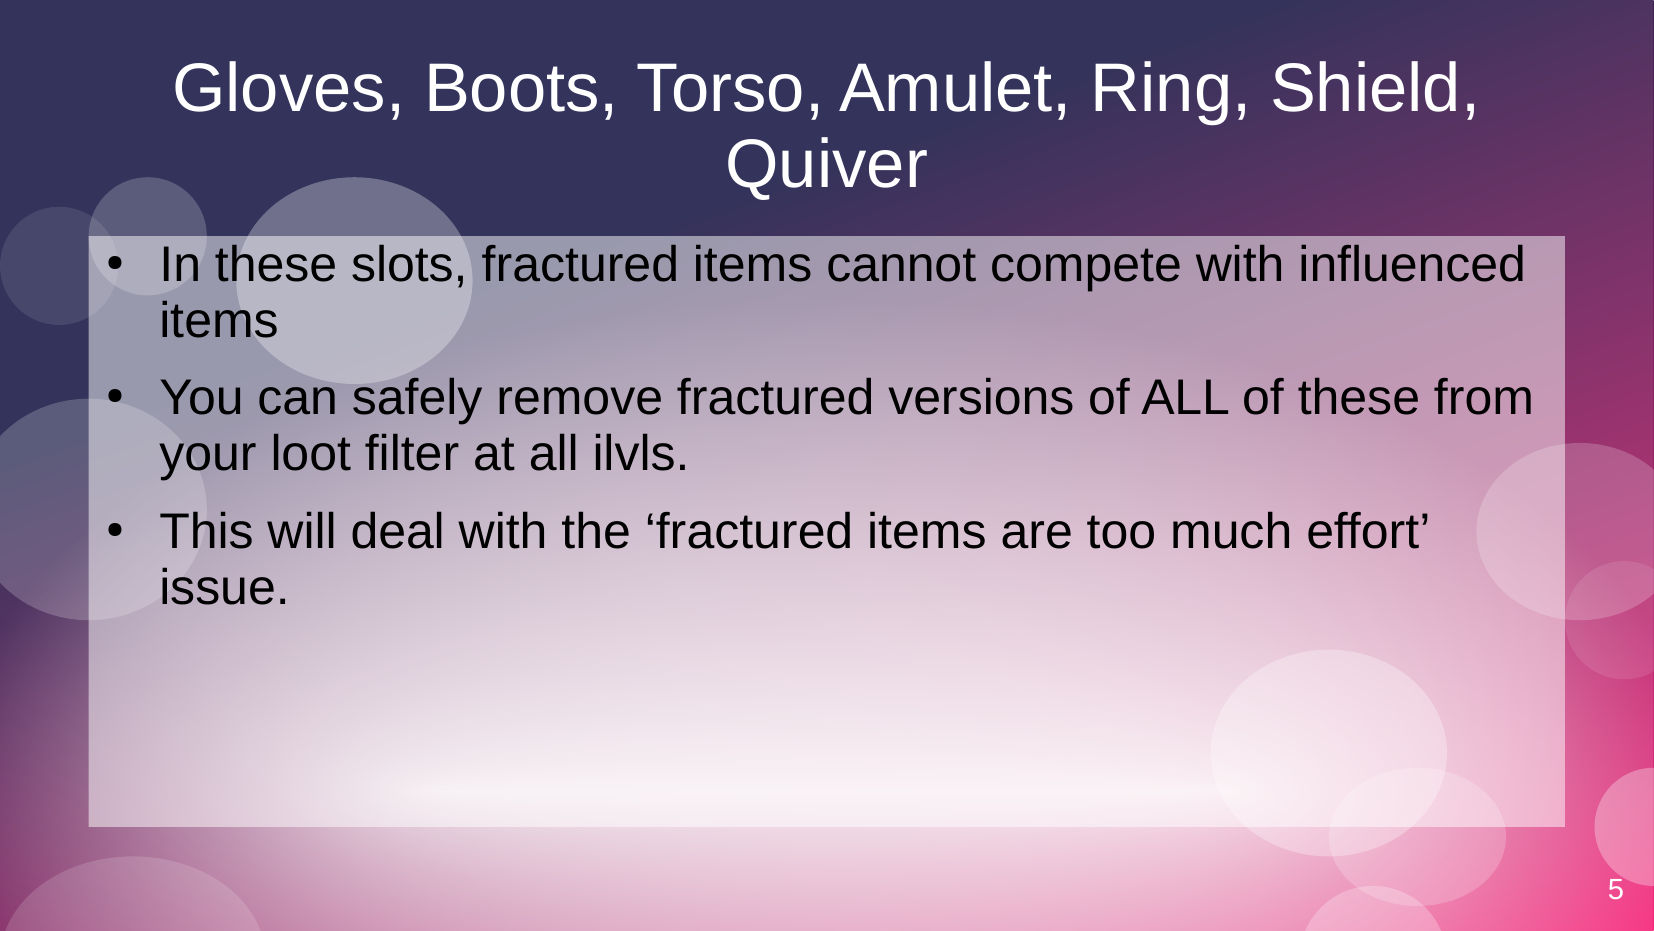

# Gloves, Boots, Torso, Amulet, Ring, Shield, Quiver
In these slots, fractured items cannot compete with influenced items
You can safely remove fractured versions of ALL of these from your loot filter at all ilvls.
This will deal with the ‘fractured items are too much effort’ issue.